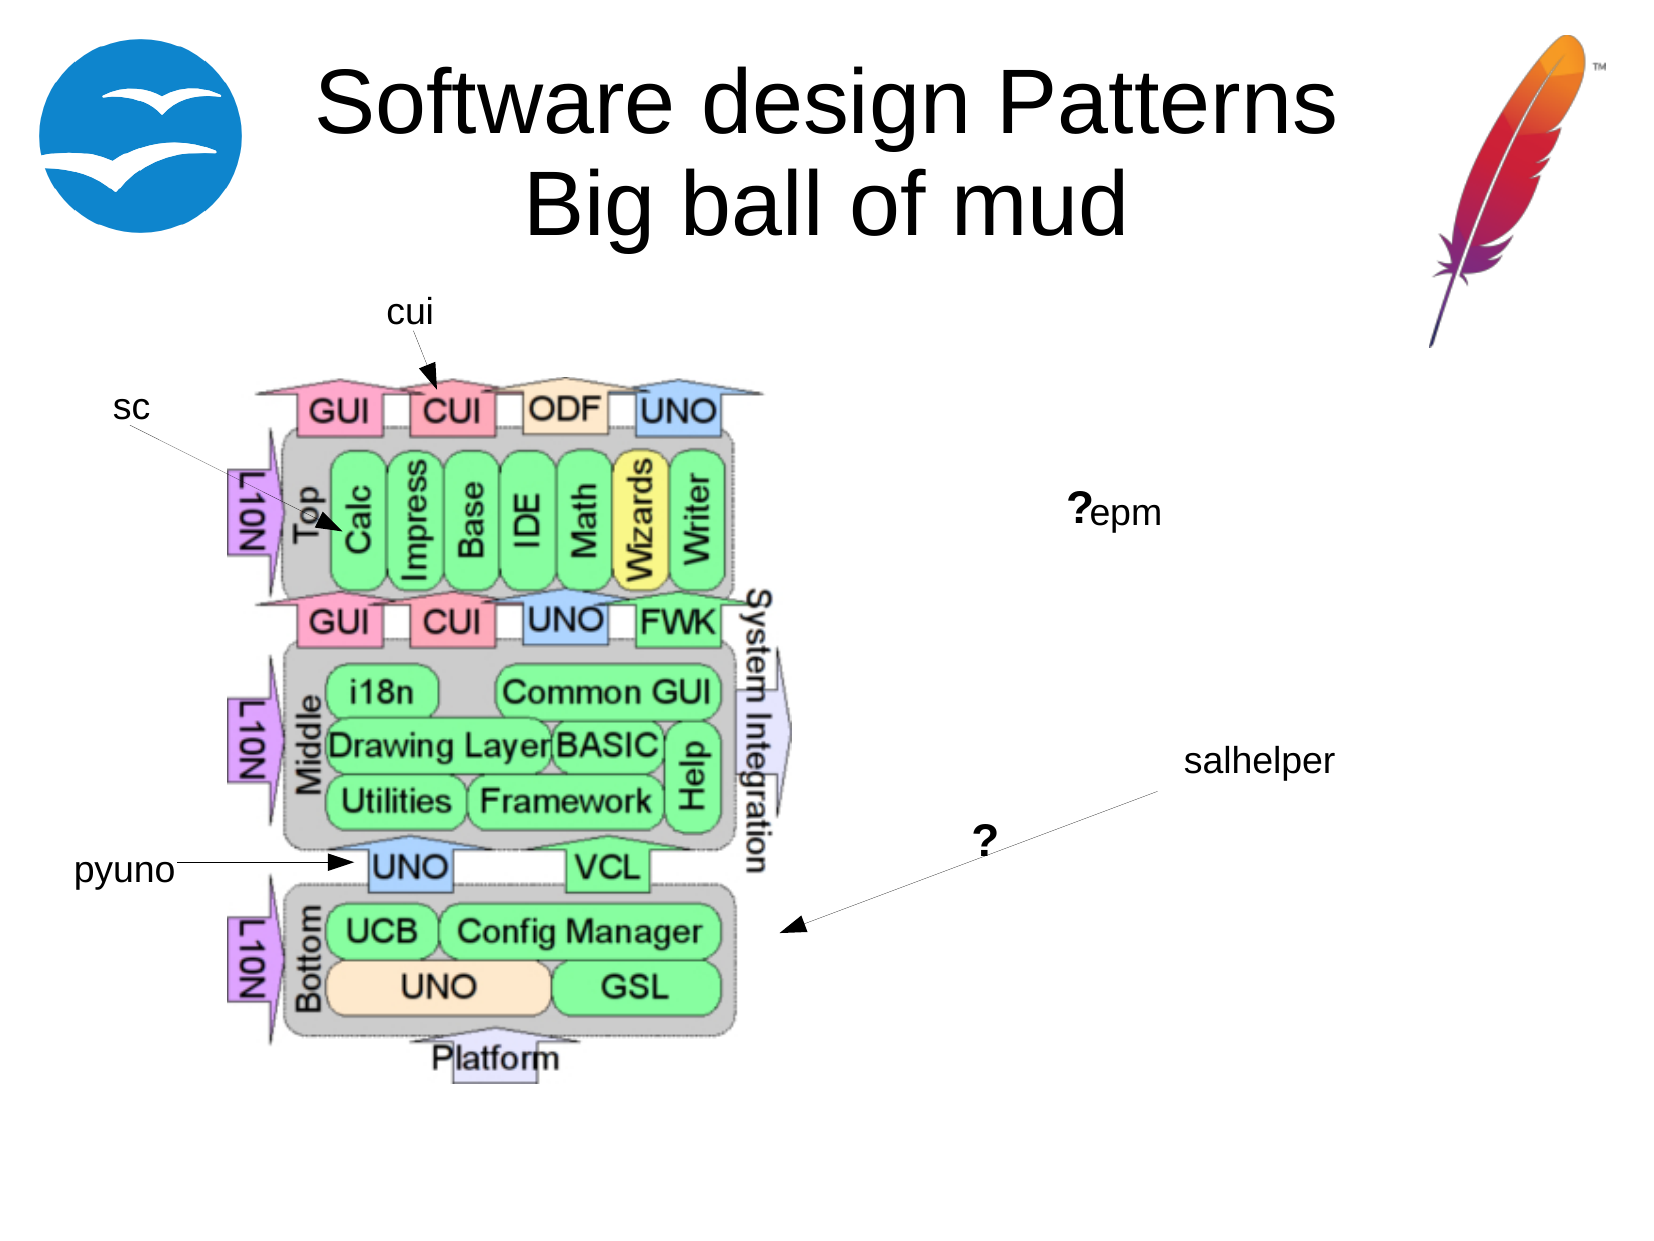

# Software design Patterns Big ball of mud
cui
sc
?
epm
salhelper
?
pyuno